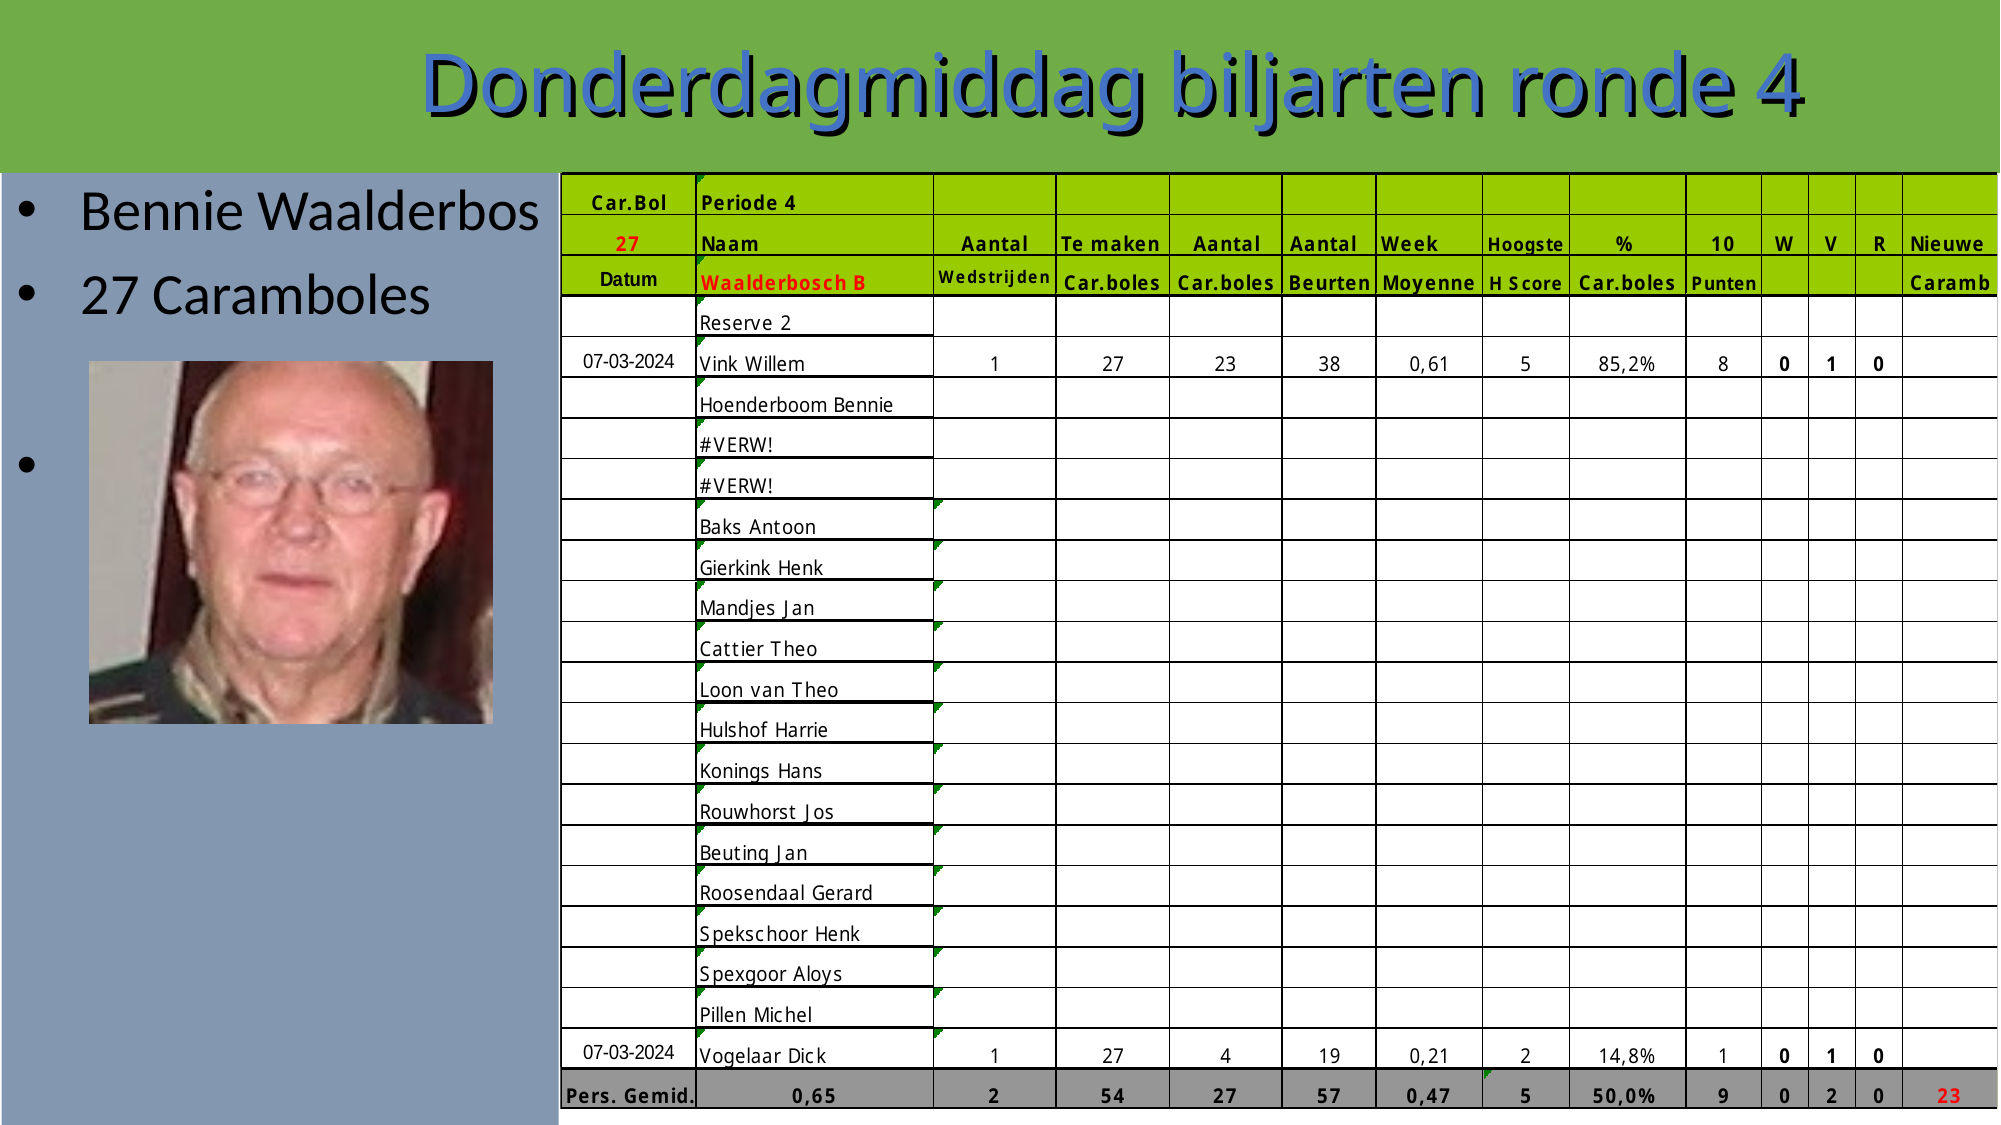

# Donderdagmiddag biljarten ronde 4
 Bennie Waalderbos
 27 Caramboles